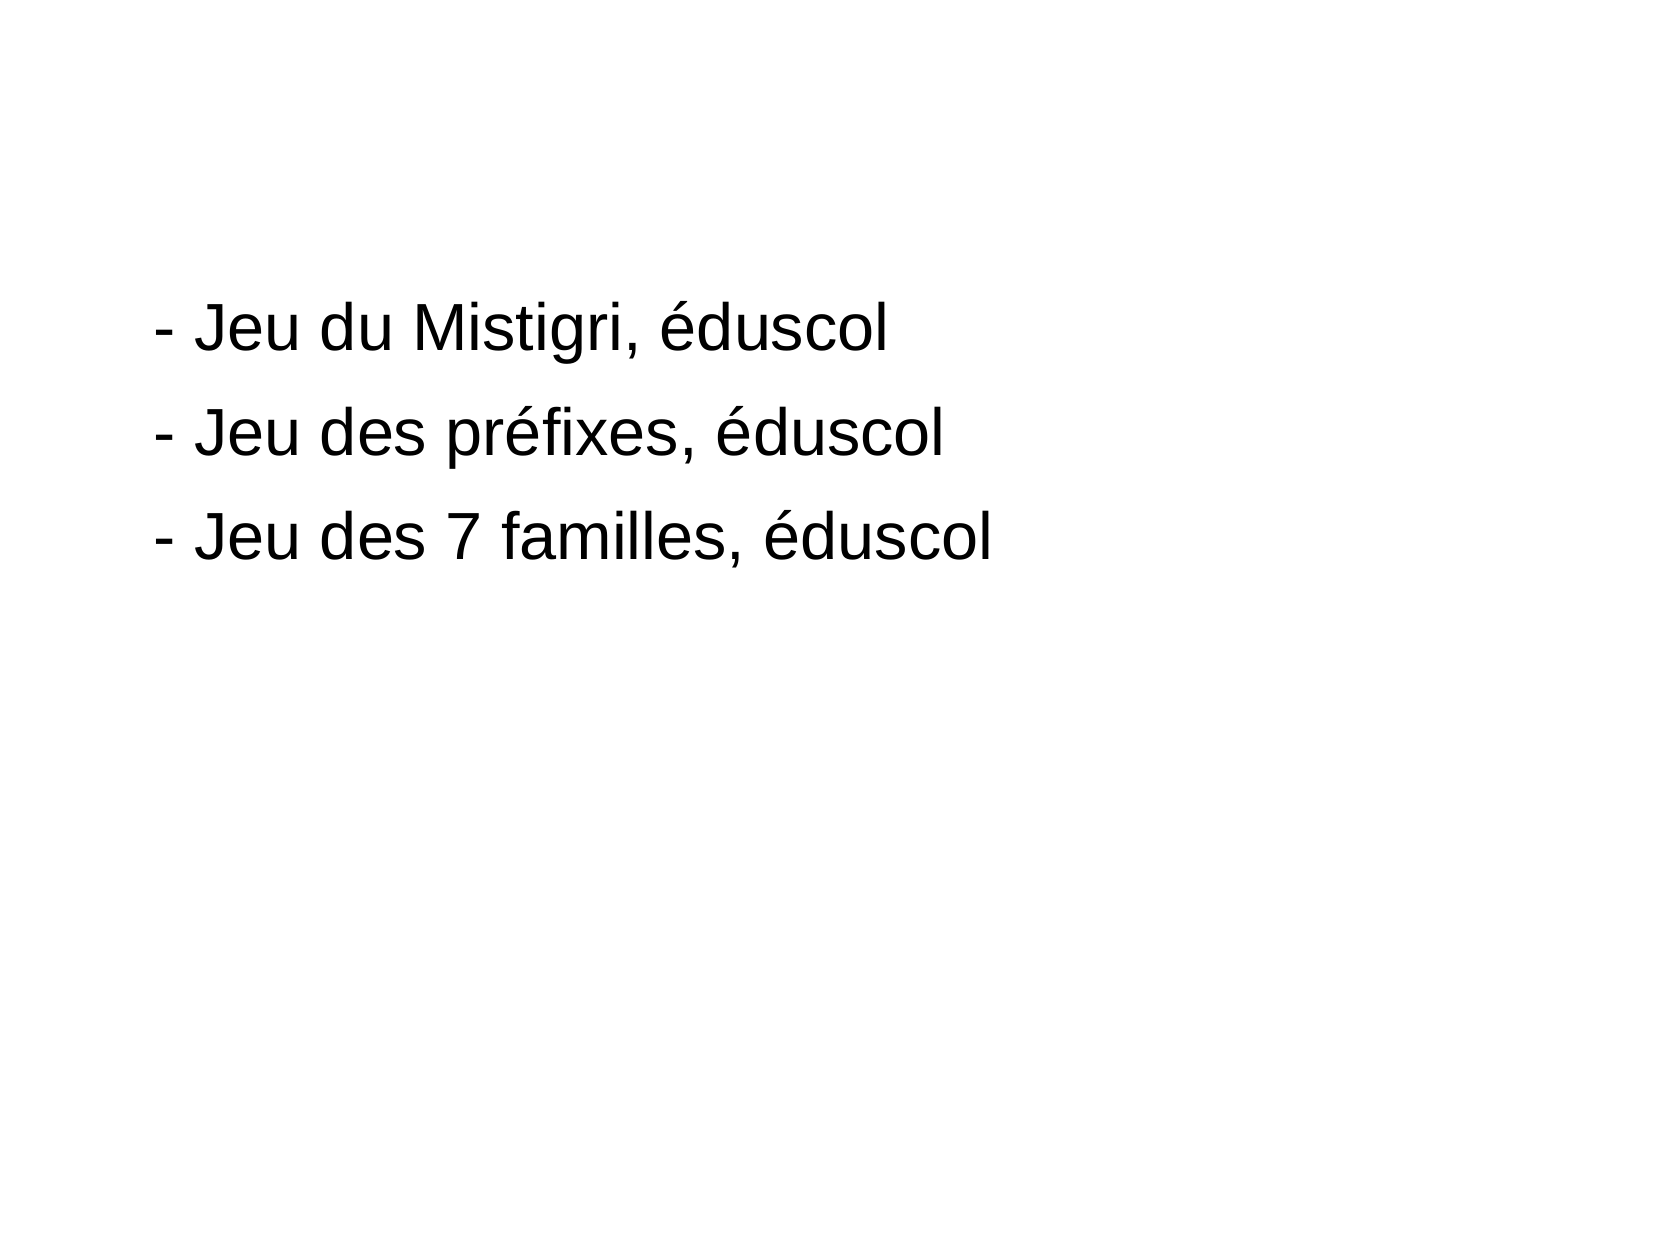

#
- Jeu du Mistigri, éduscol
- Jeu des préfixes, éduscol
- Jeu des 7 familles, éduscol